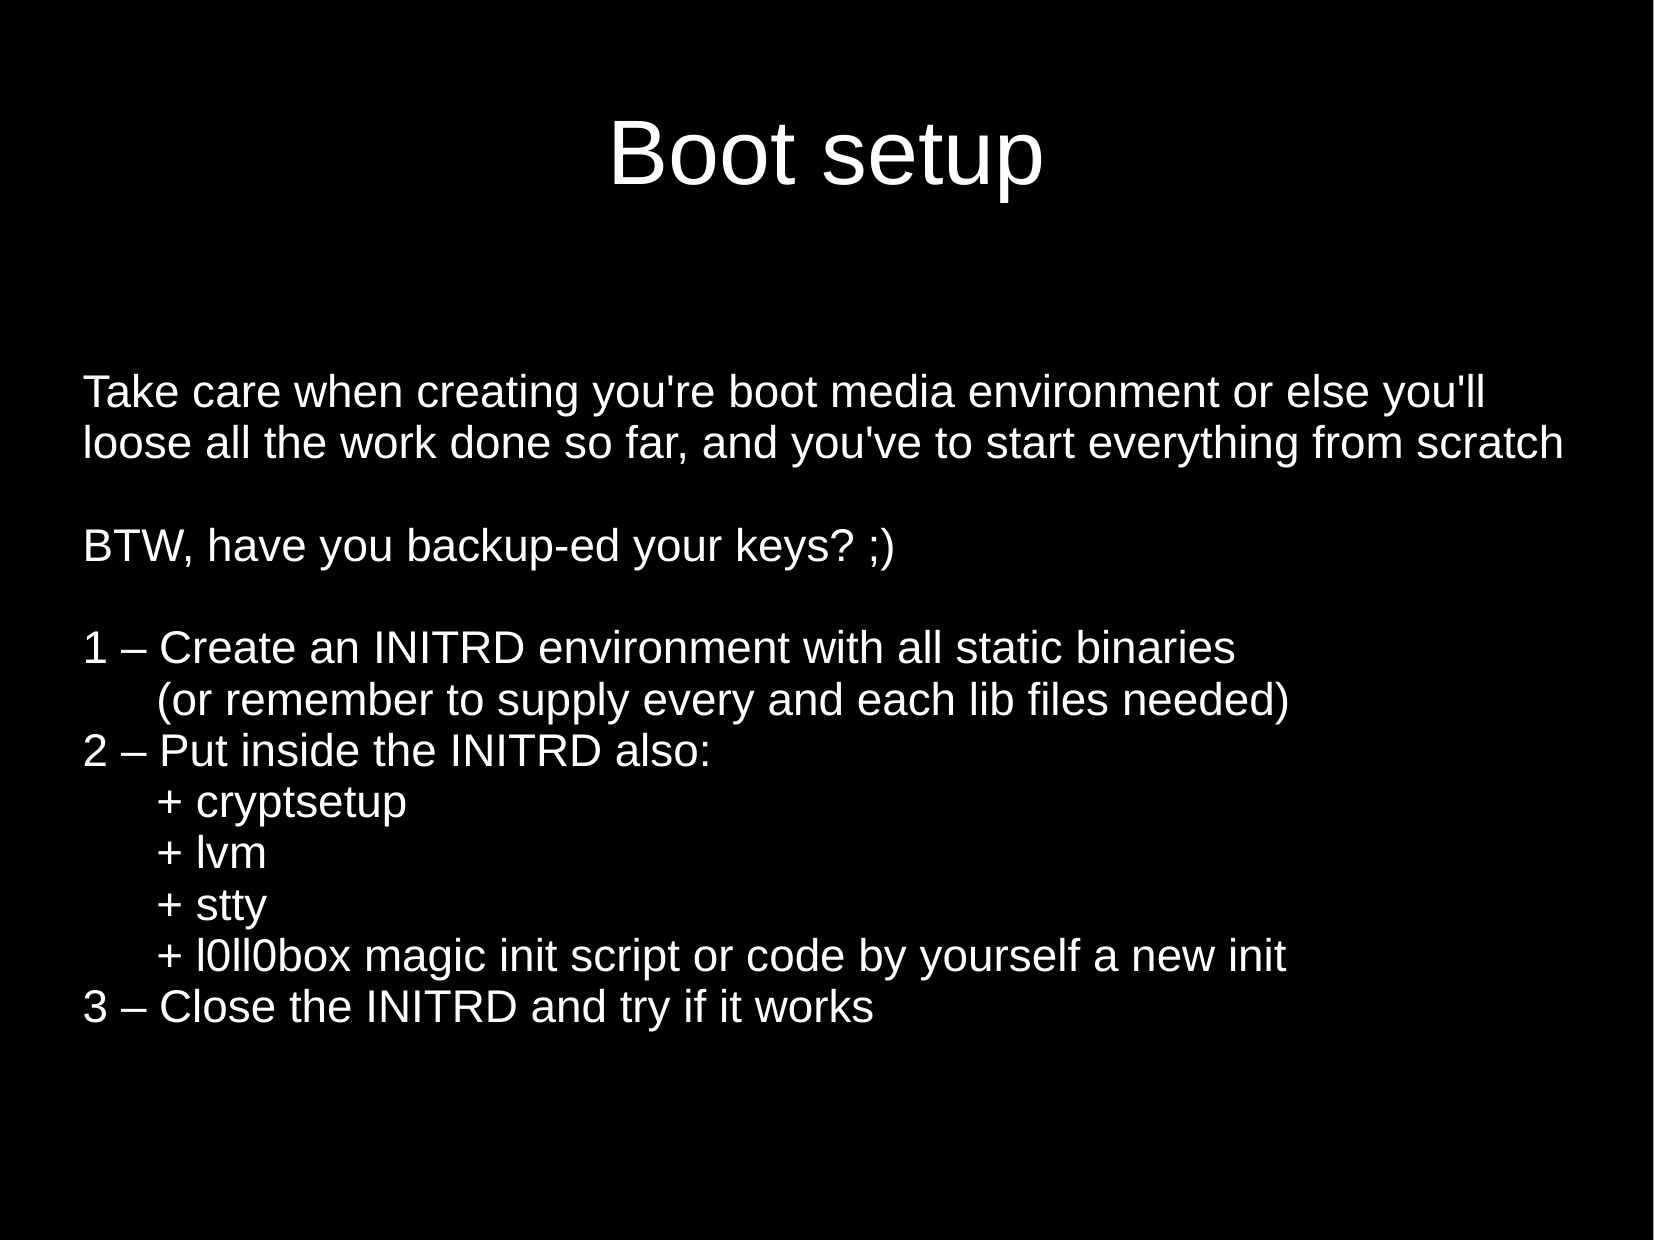

# Boot setup
Take care when creating you're boot media environment or else you'll loose all the work done so far, and you've to start everything from scratch
BTW, have you backup-ed your keys? ;)
1 – Create an INITRD environment with all static binaries
	(or remember to supply every and each lib files needed)
2 – Put inside the INITRD also:
	+ cryptsetup
	+ lvm
	+ stty
	+ l0ll0box magic init script or code by yourself a new init
3 – Close the INITRD and try if it works